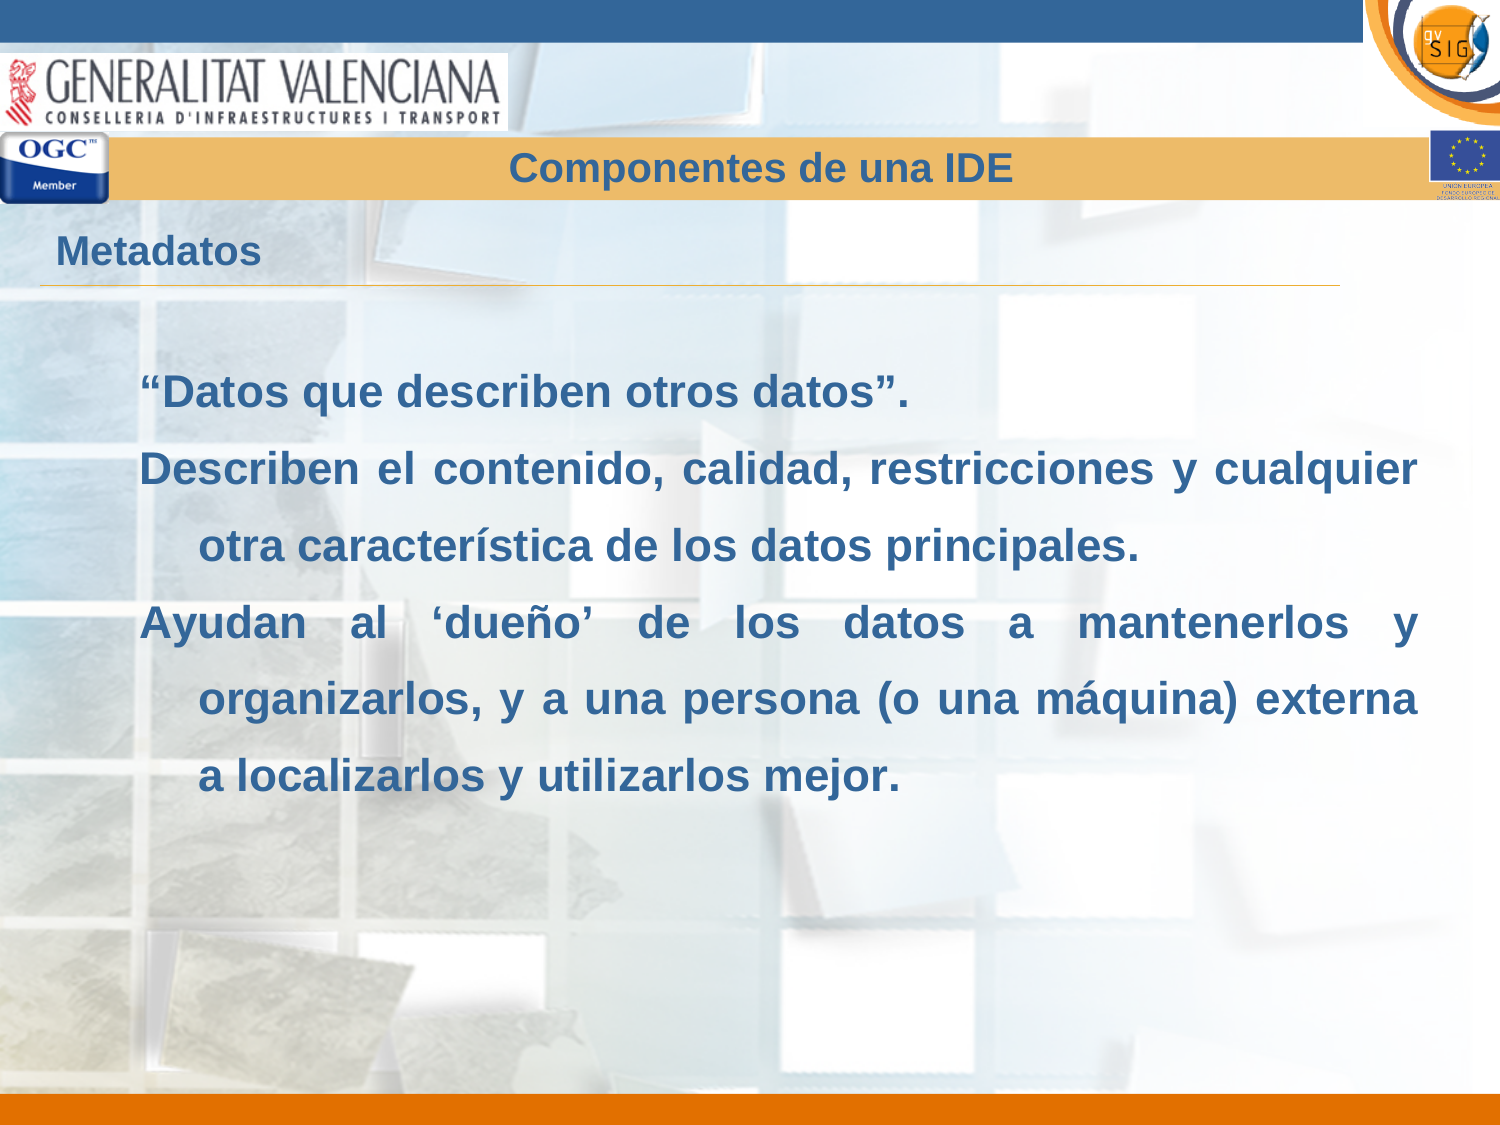

Componentes de una IDE
Metadatos
“Datos que describen otros datos”.
Describen el contenido, calidad, restricciones y cualquier otra característica de los datos principales.
Ayudan al ‘dueño’ de los datos a mantenerlos y organizarlos, y a una persona (o una máquina) externa a localizarlos y utilizarlos mejor.